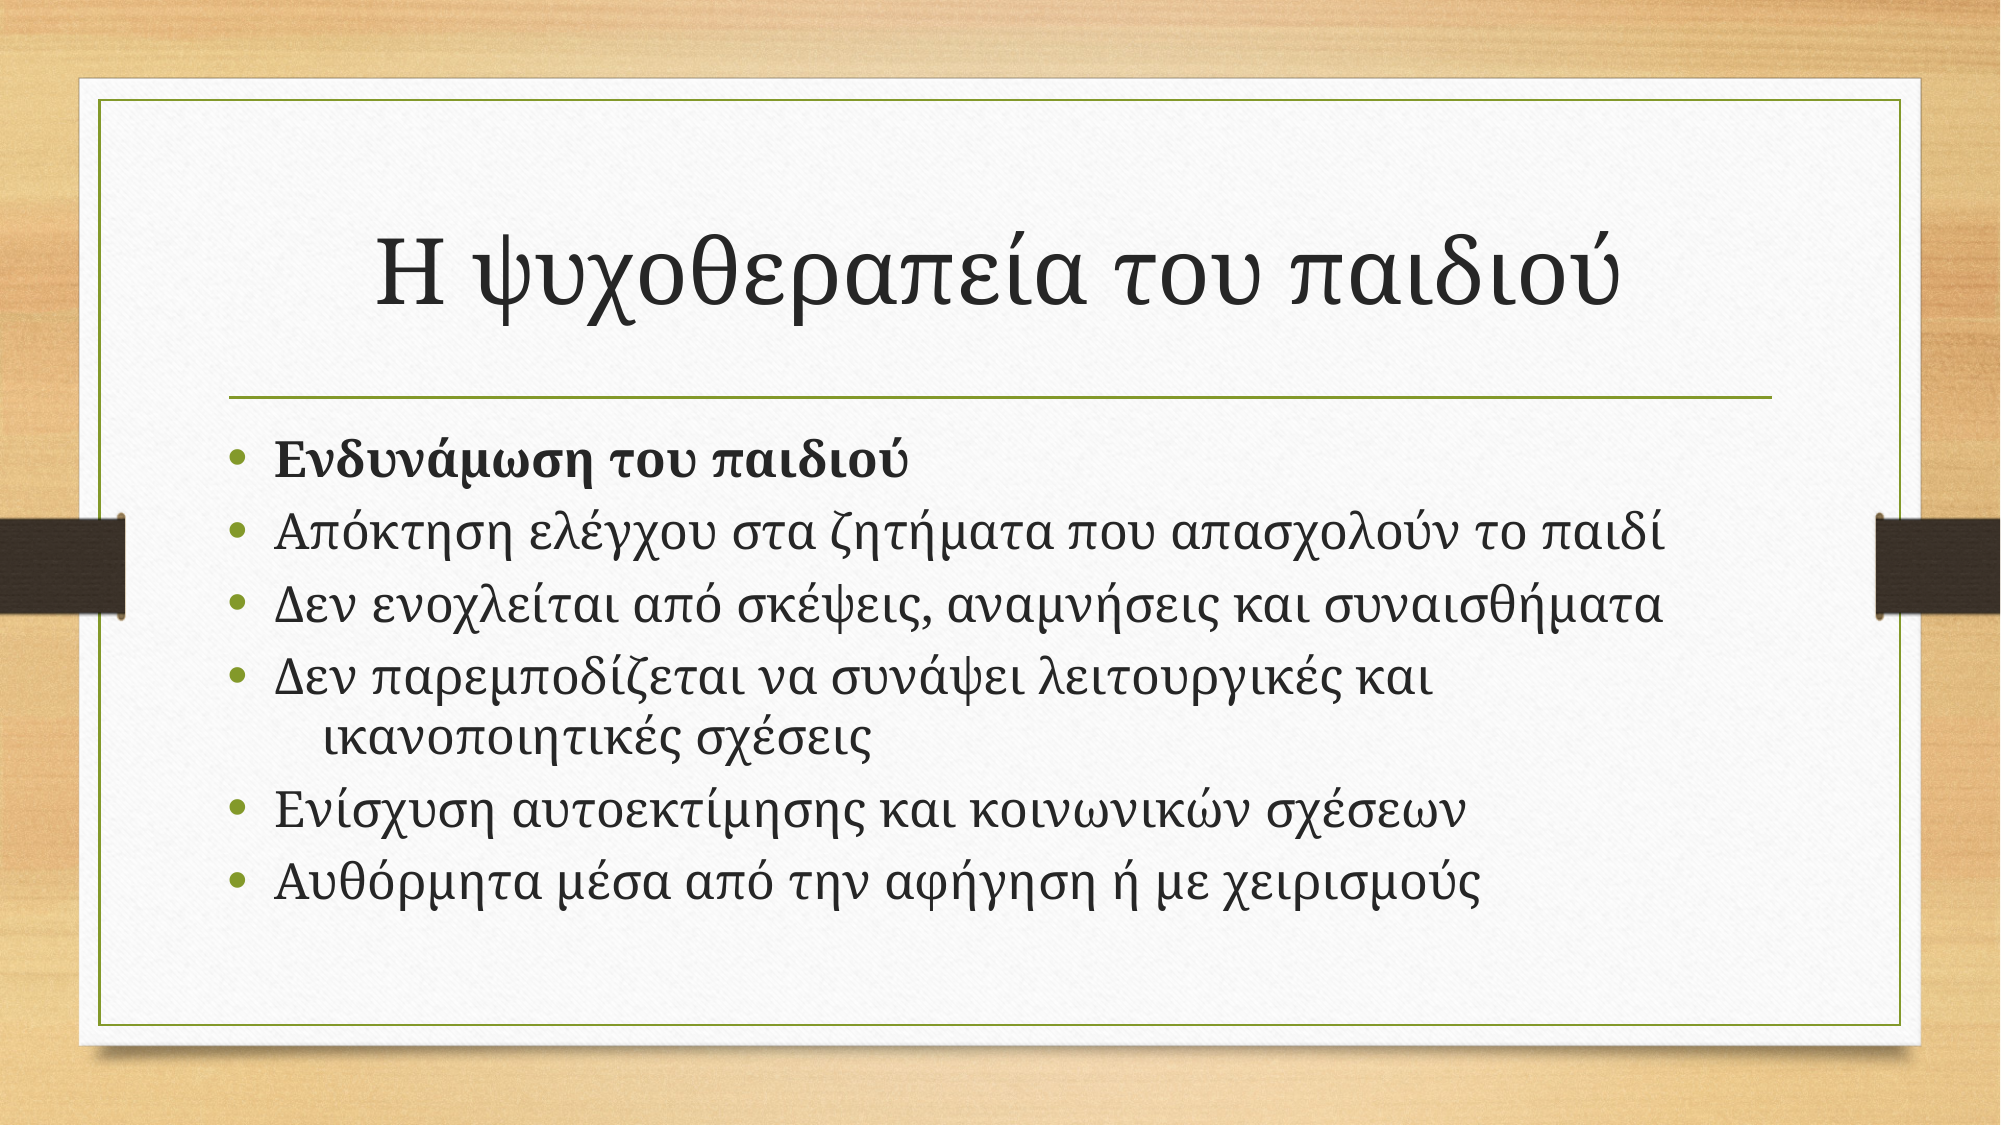

# Η ψυχοθεραπεία του παιδιού
Ενδυνάμωση του παιδιού
Απόκτηση ελέγχου στα ζητήματα που απασχολούν το παιδί
Δεν ενοχλείται από σκέψεις, αναμνήσεις και συναισθήματα
Δεν παρεμποδίζεται να συνάψει λειτουργικές και ικανοποιητικές σχέσεις
Ενίσχυση αυτοεκτίμησης και κοινωνικών σχέσεων
Αυθόρμητα μέσα από την αφήγηση ή με χειρισμούς